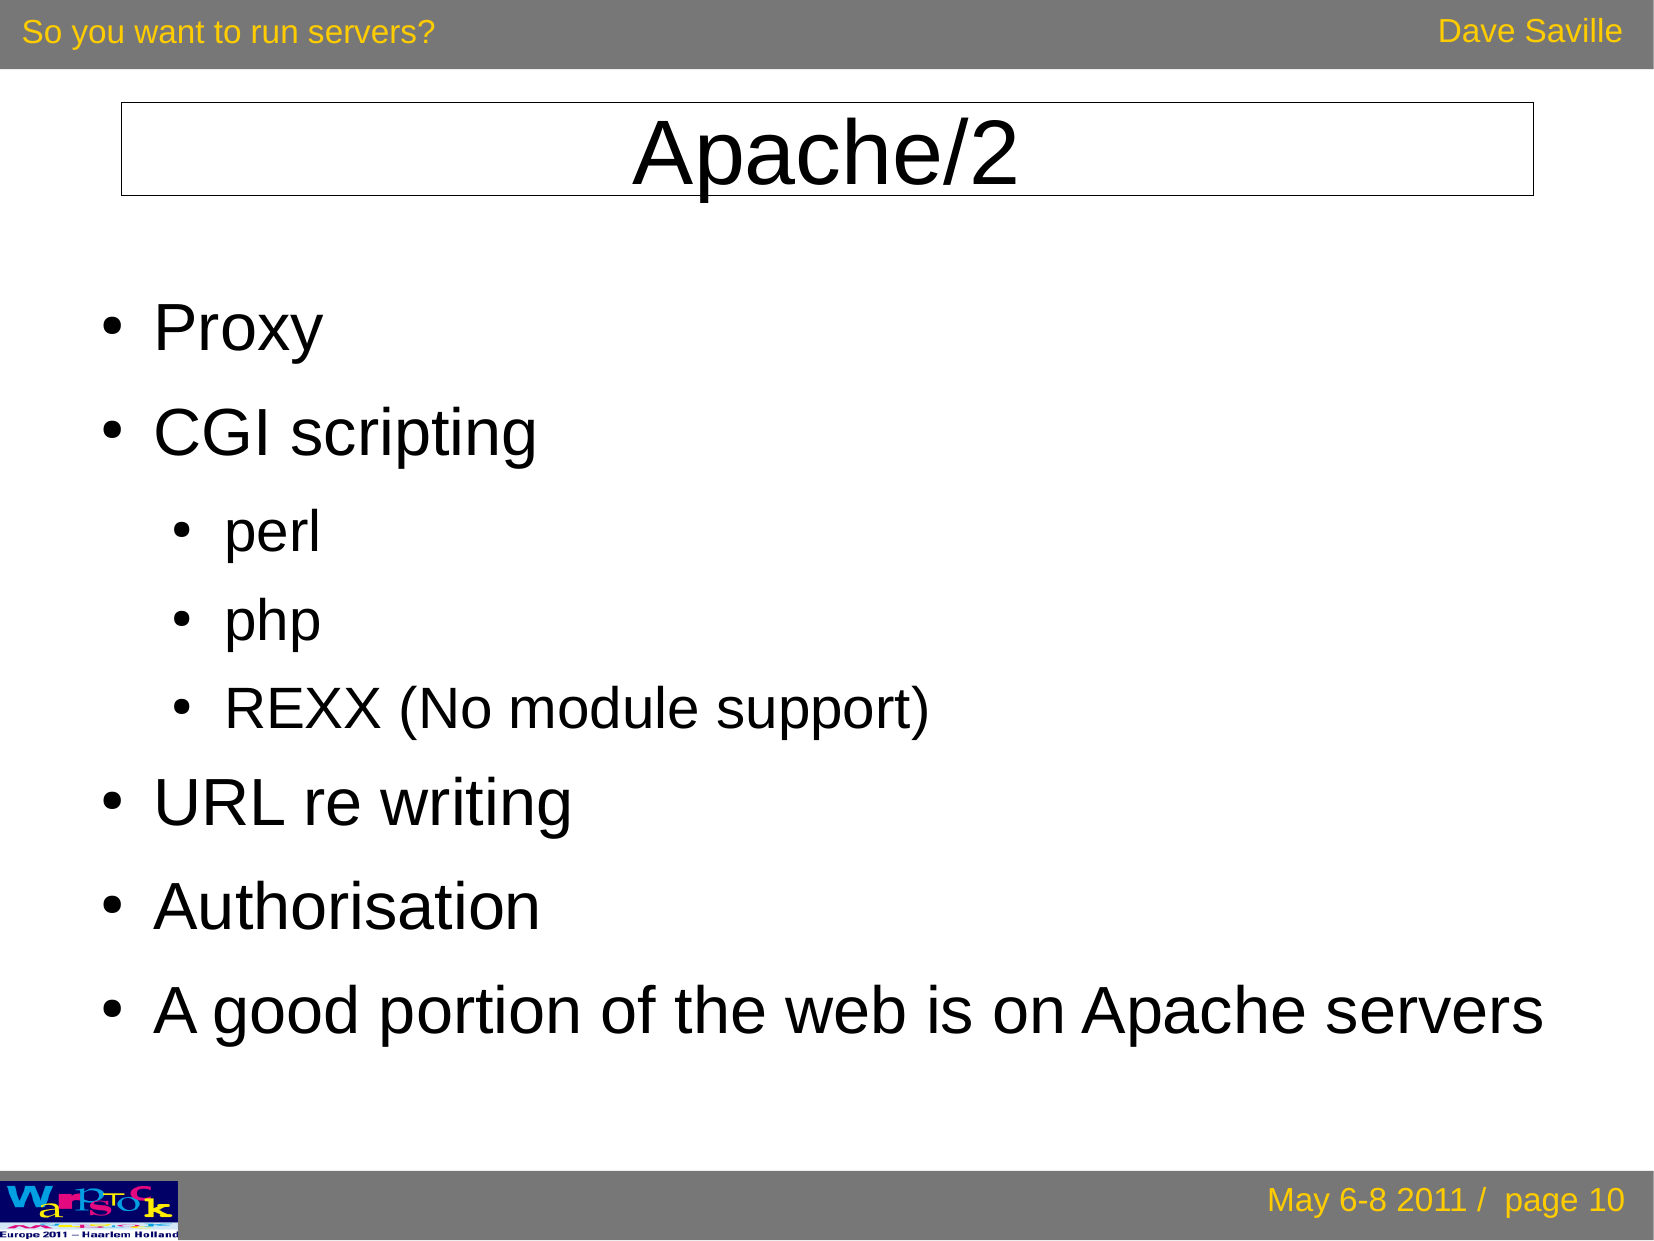

# Apache/2
Proxy
CGI scripting
perl
php
REXX (No module support)
URL re writing
Authorisation
A good portion of the web is on Apache servers